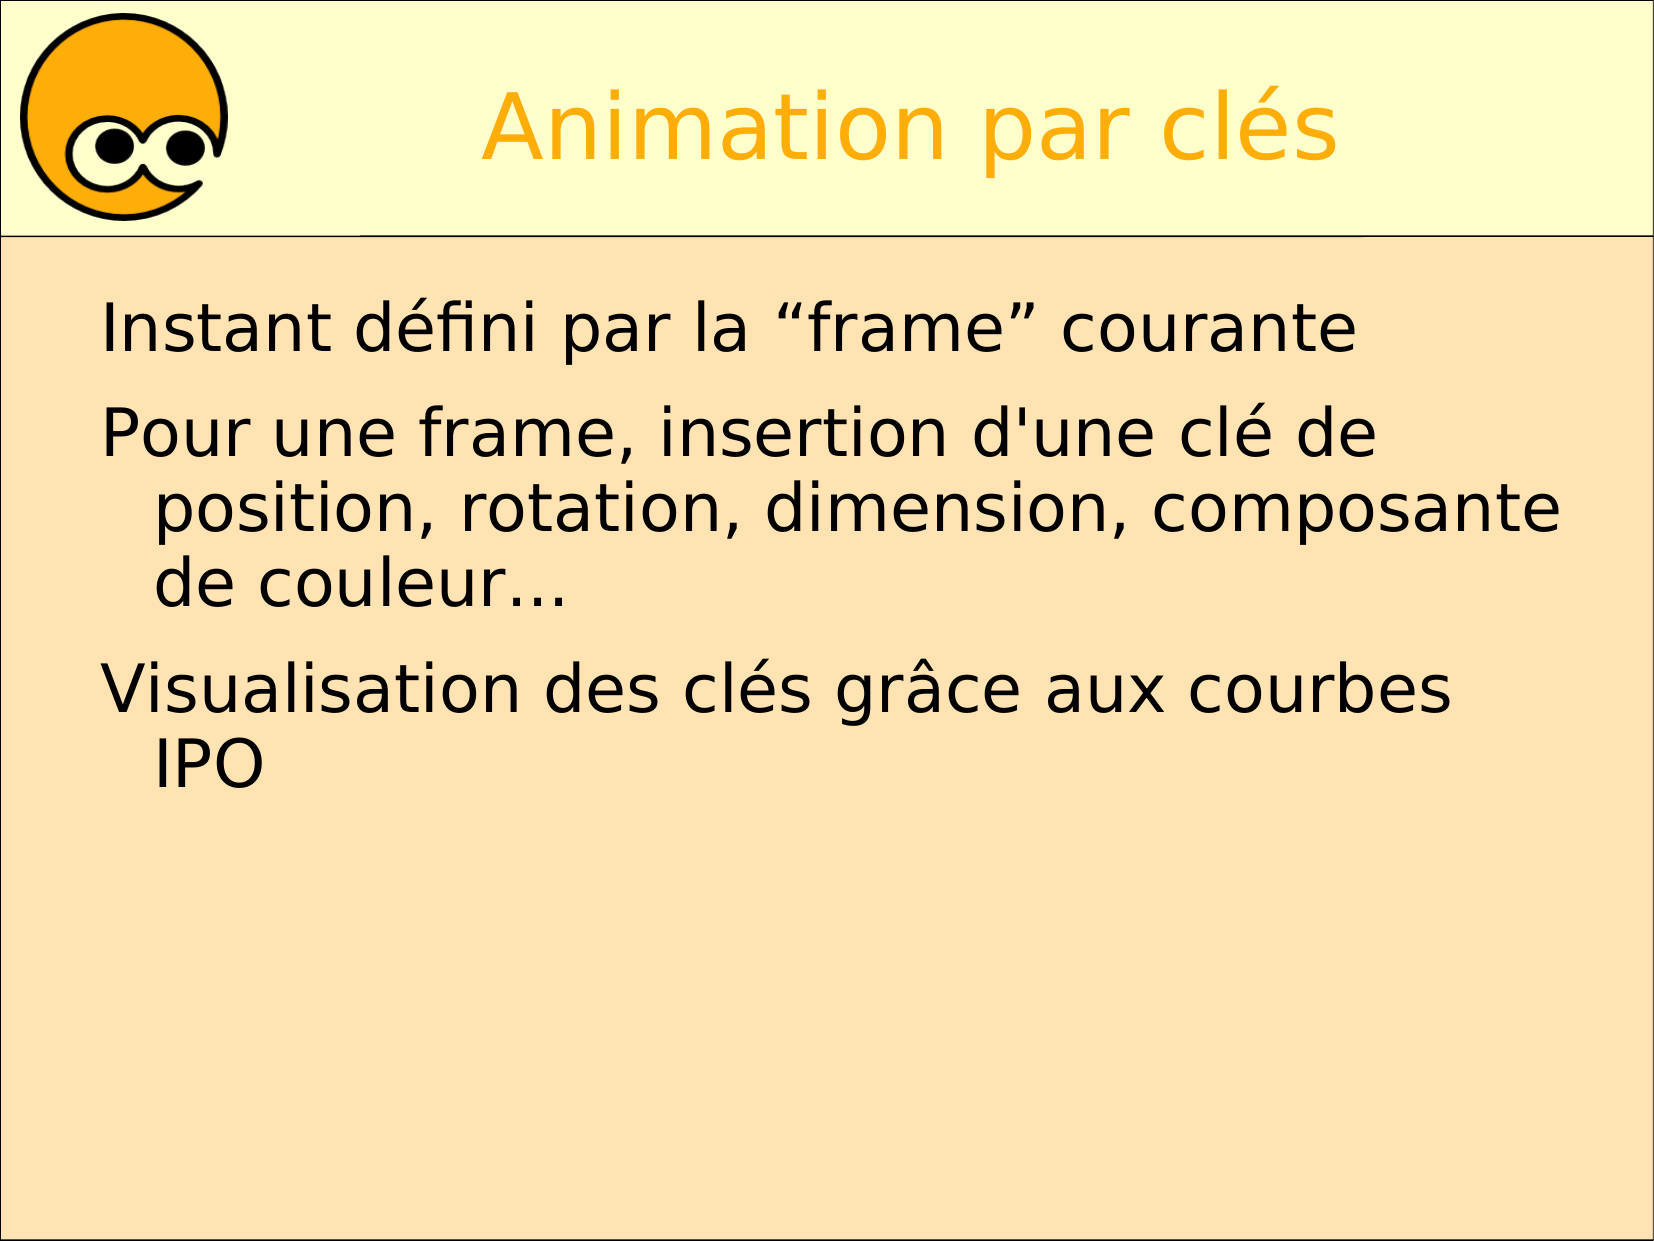

# Animation par clés
Instant défini par la “frame” courante
Pour une frame, insertion d'une clé de position, rotation, dimension, composante de couleur...
Visualisation des clés grâce aux courbes IPO